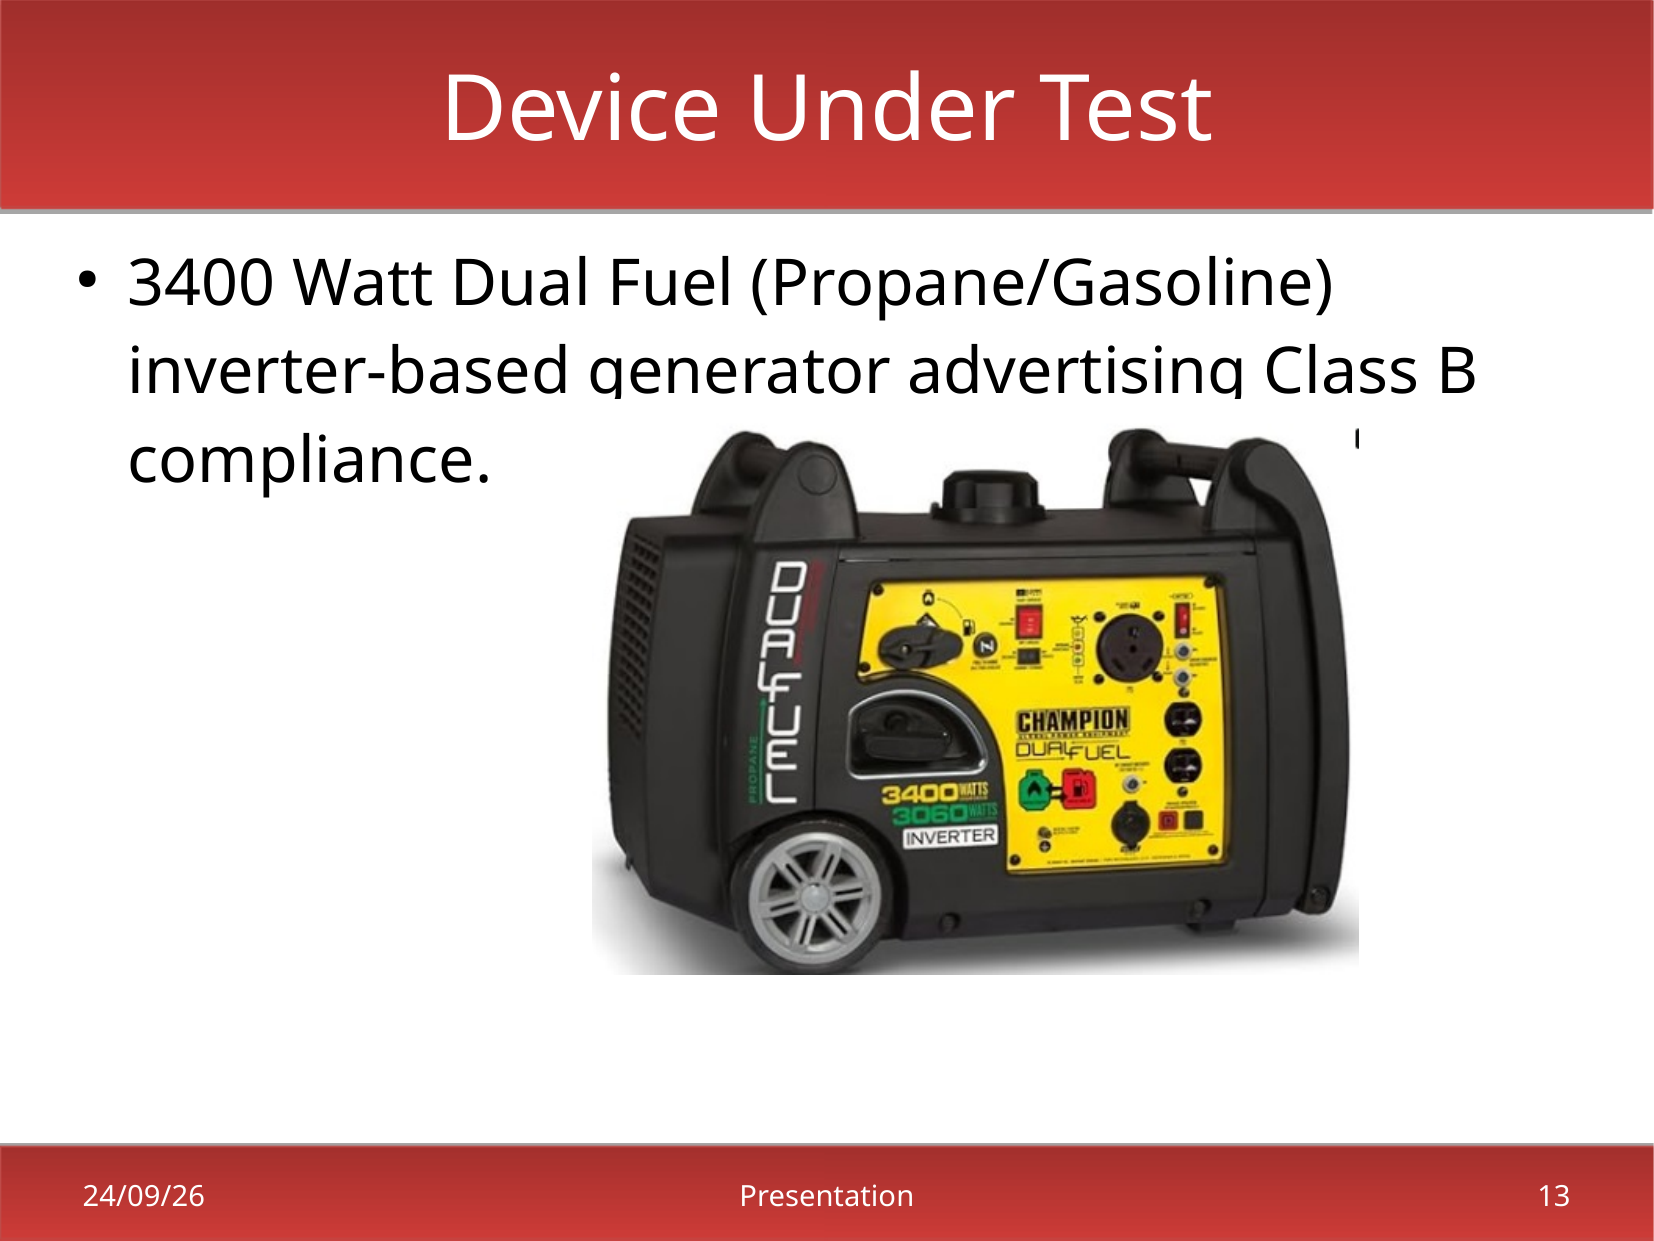

# Device Under Test
3400 Watt Dual Fuel (Propane/Gasoline) inverter-based generator advertising Class B compliance.
Presentation
13